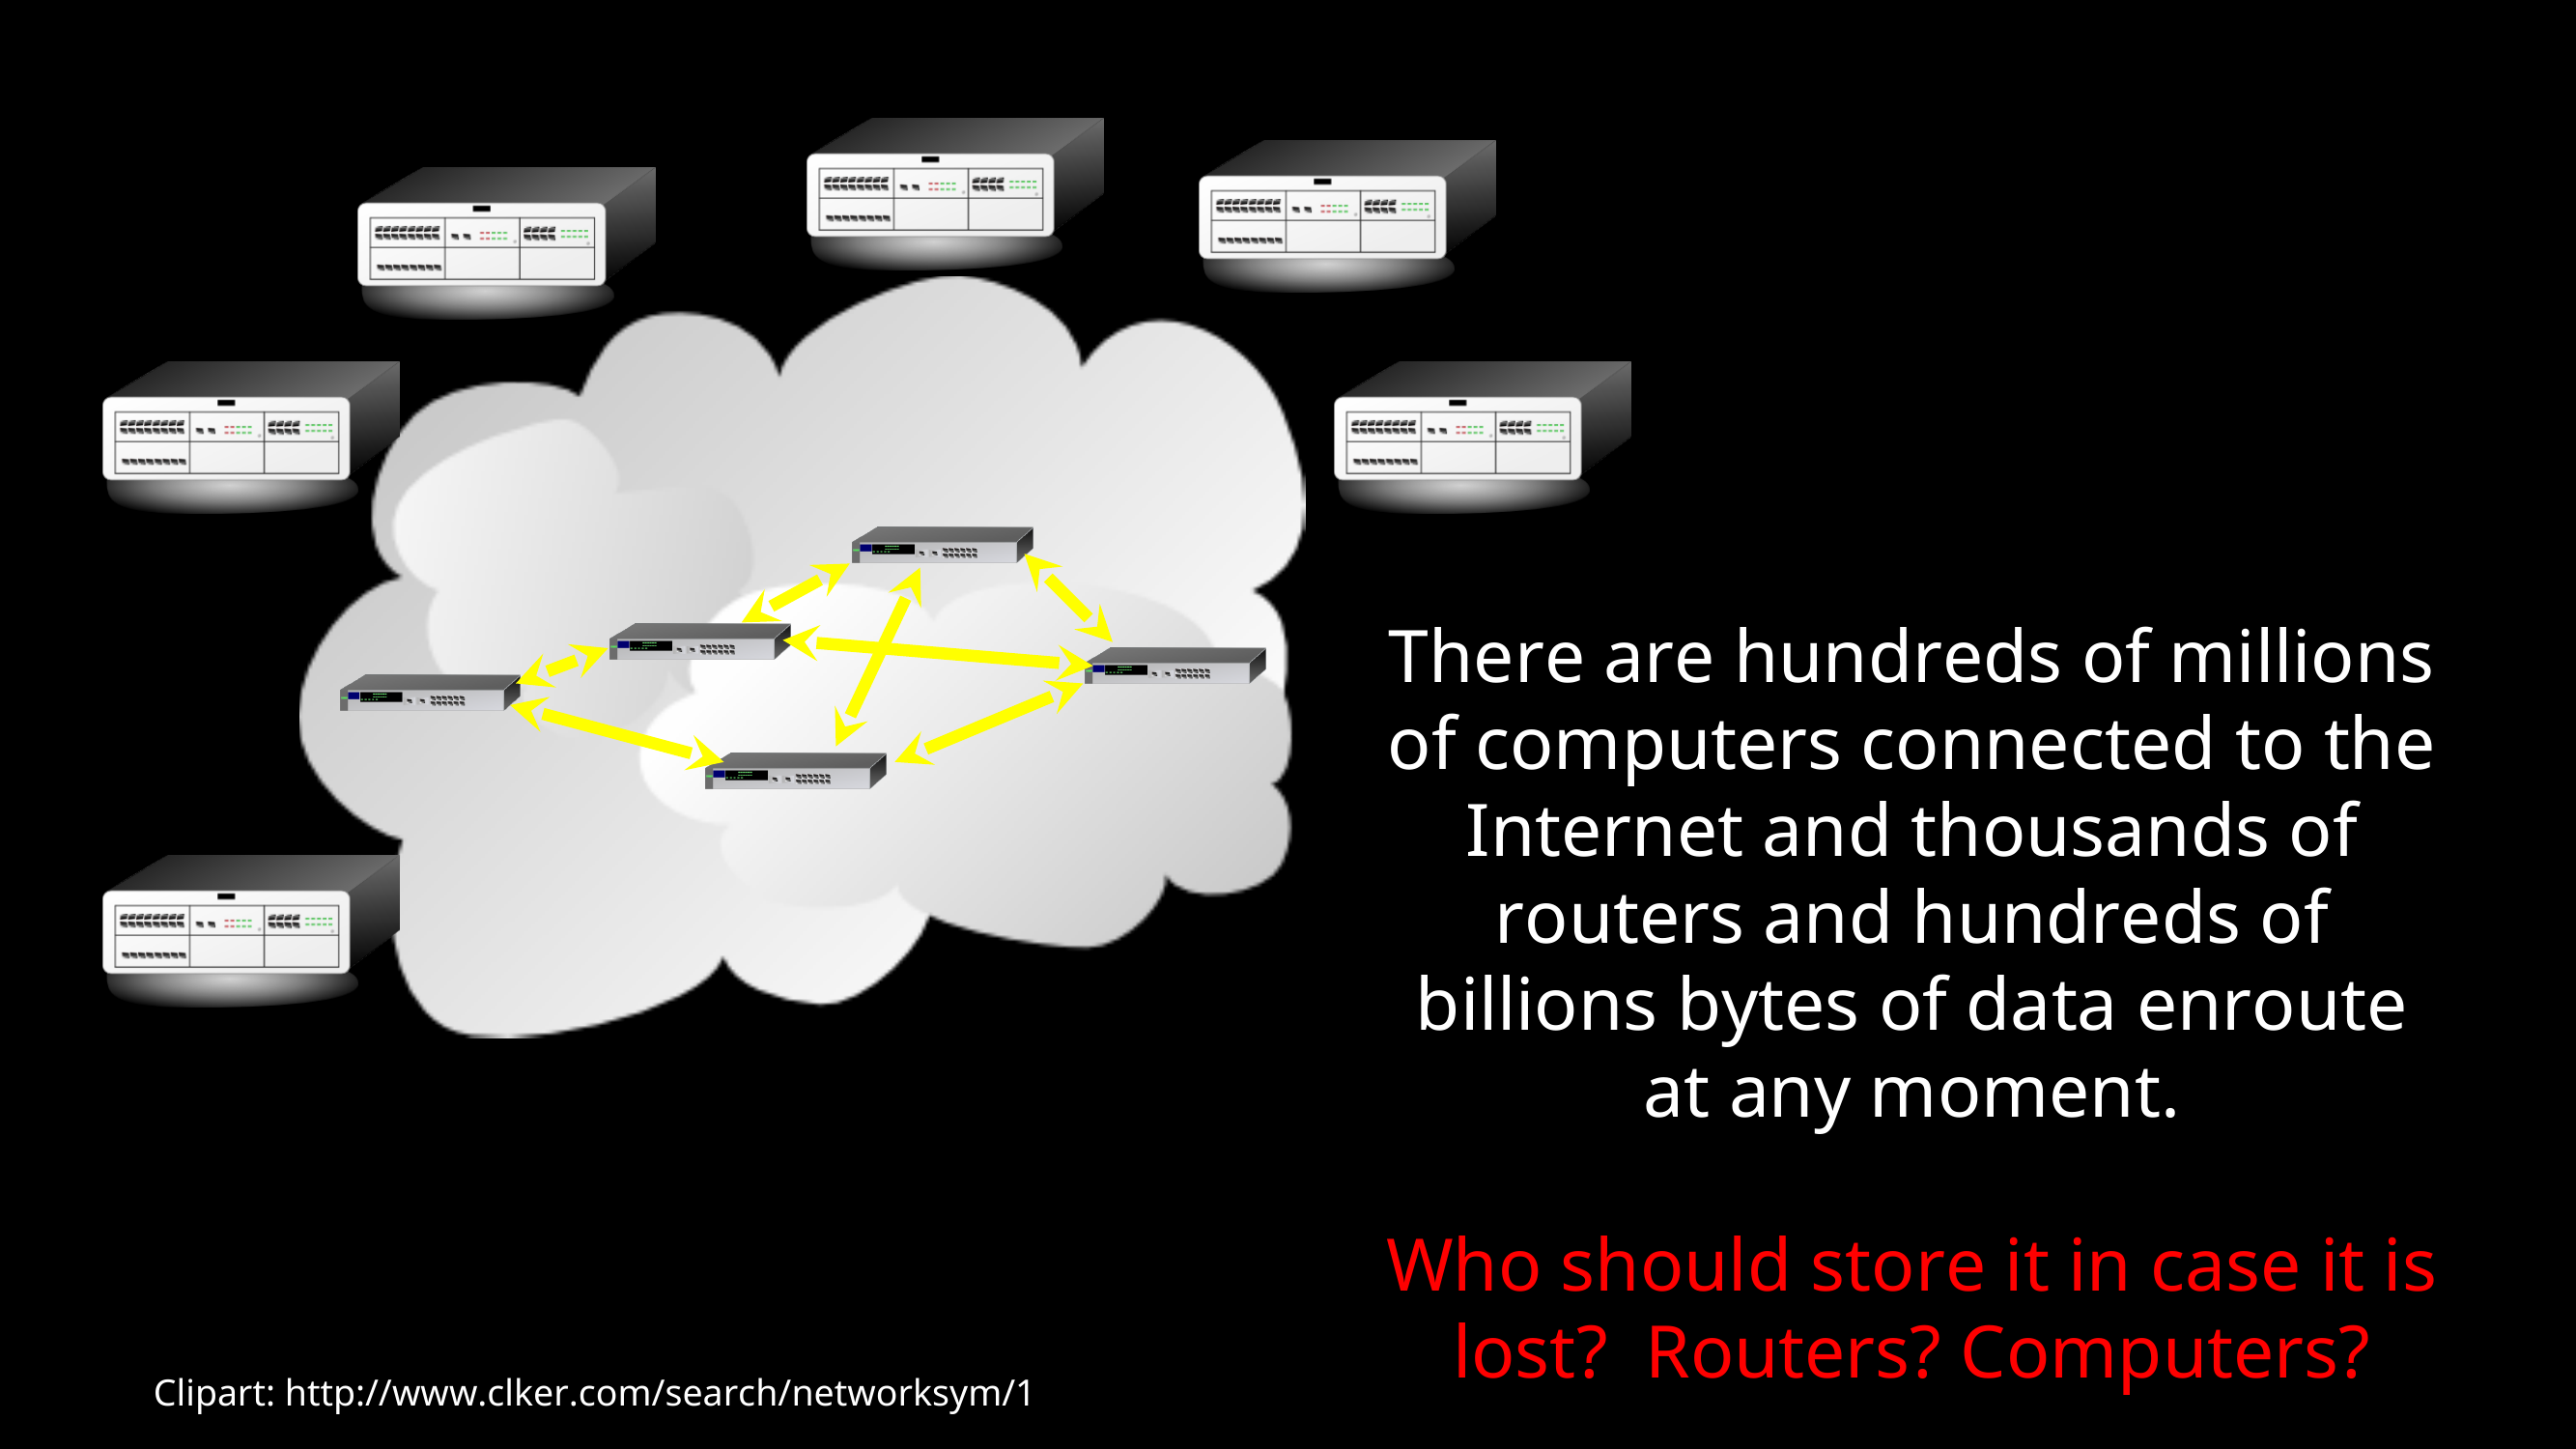

There are hundreds of millions of computers connected to the Internet and thousands of routers and hundreds of billions bytes of data enroute at any moment.
Who should store it in case it is lost? Routers? Computers?
Clipart: http://www.clker.com/search/networksym/1